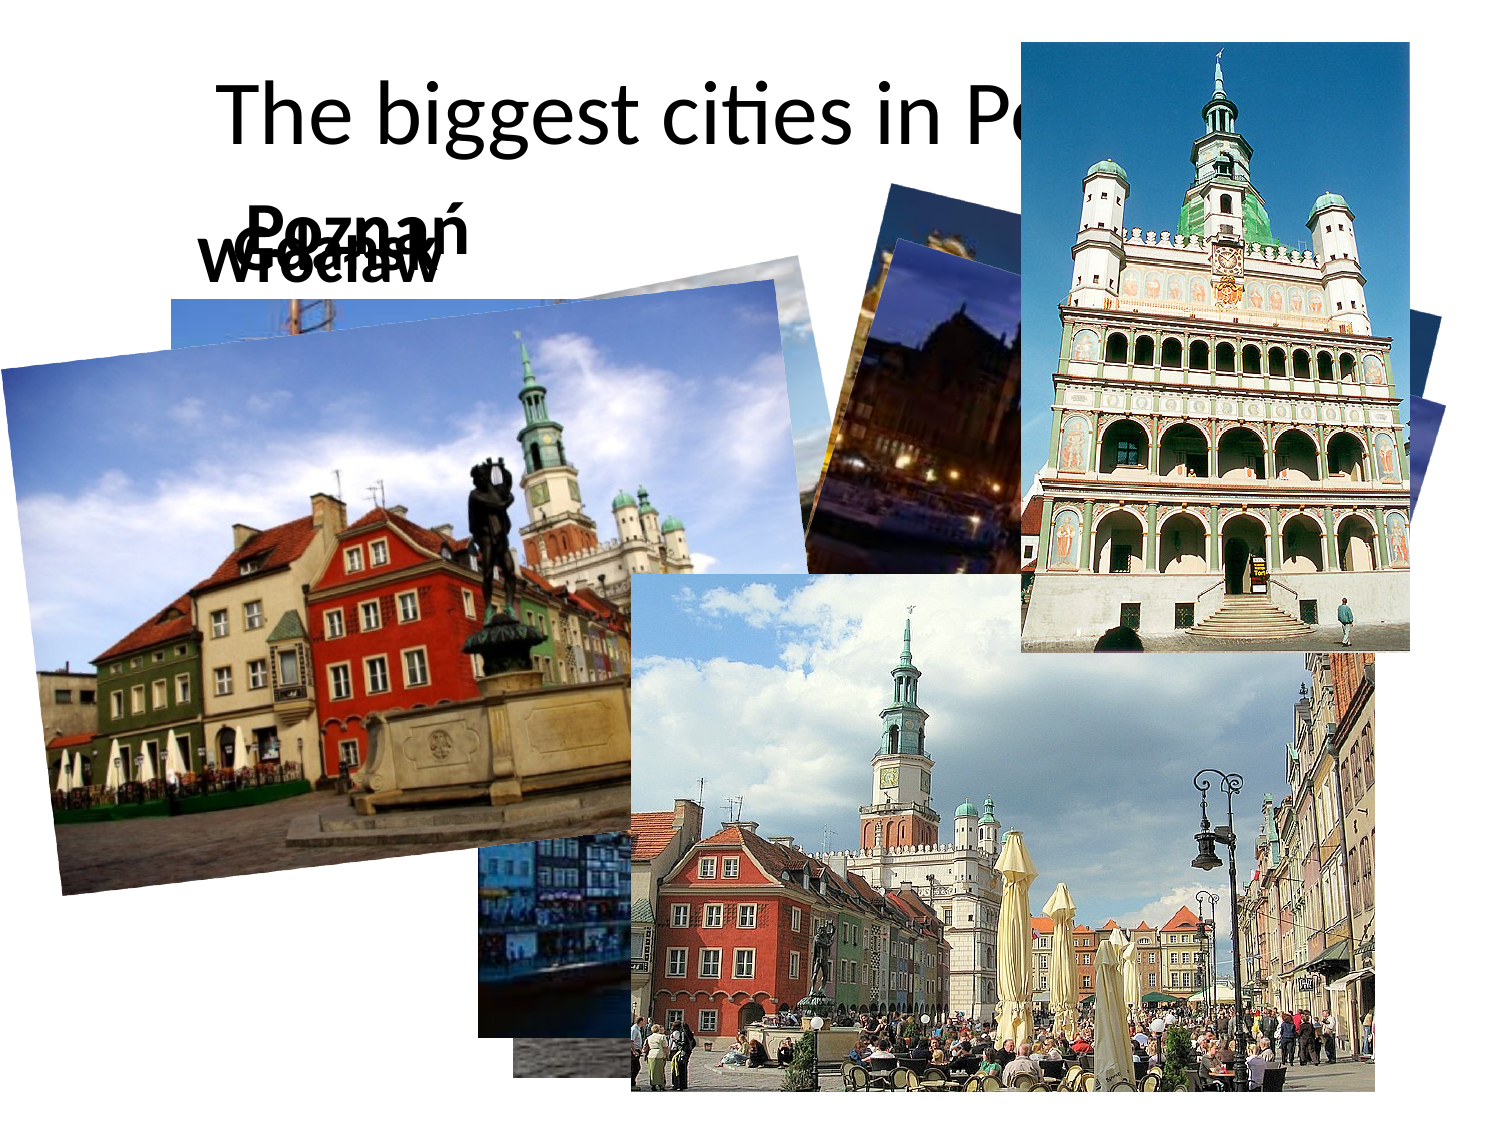

# The biggest cities in Poland…
Poznań
Gdańsk
Wrocław